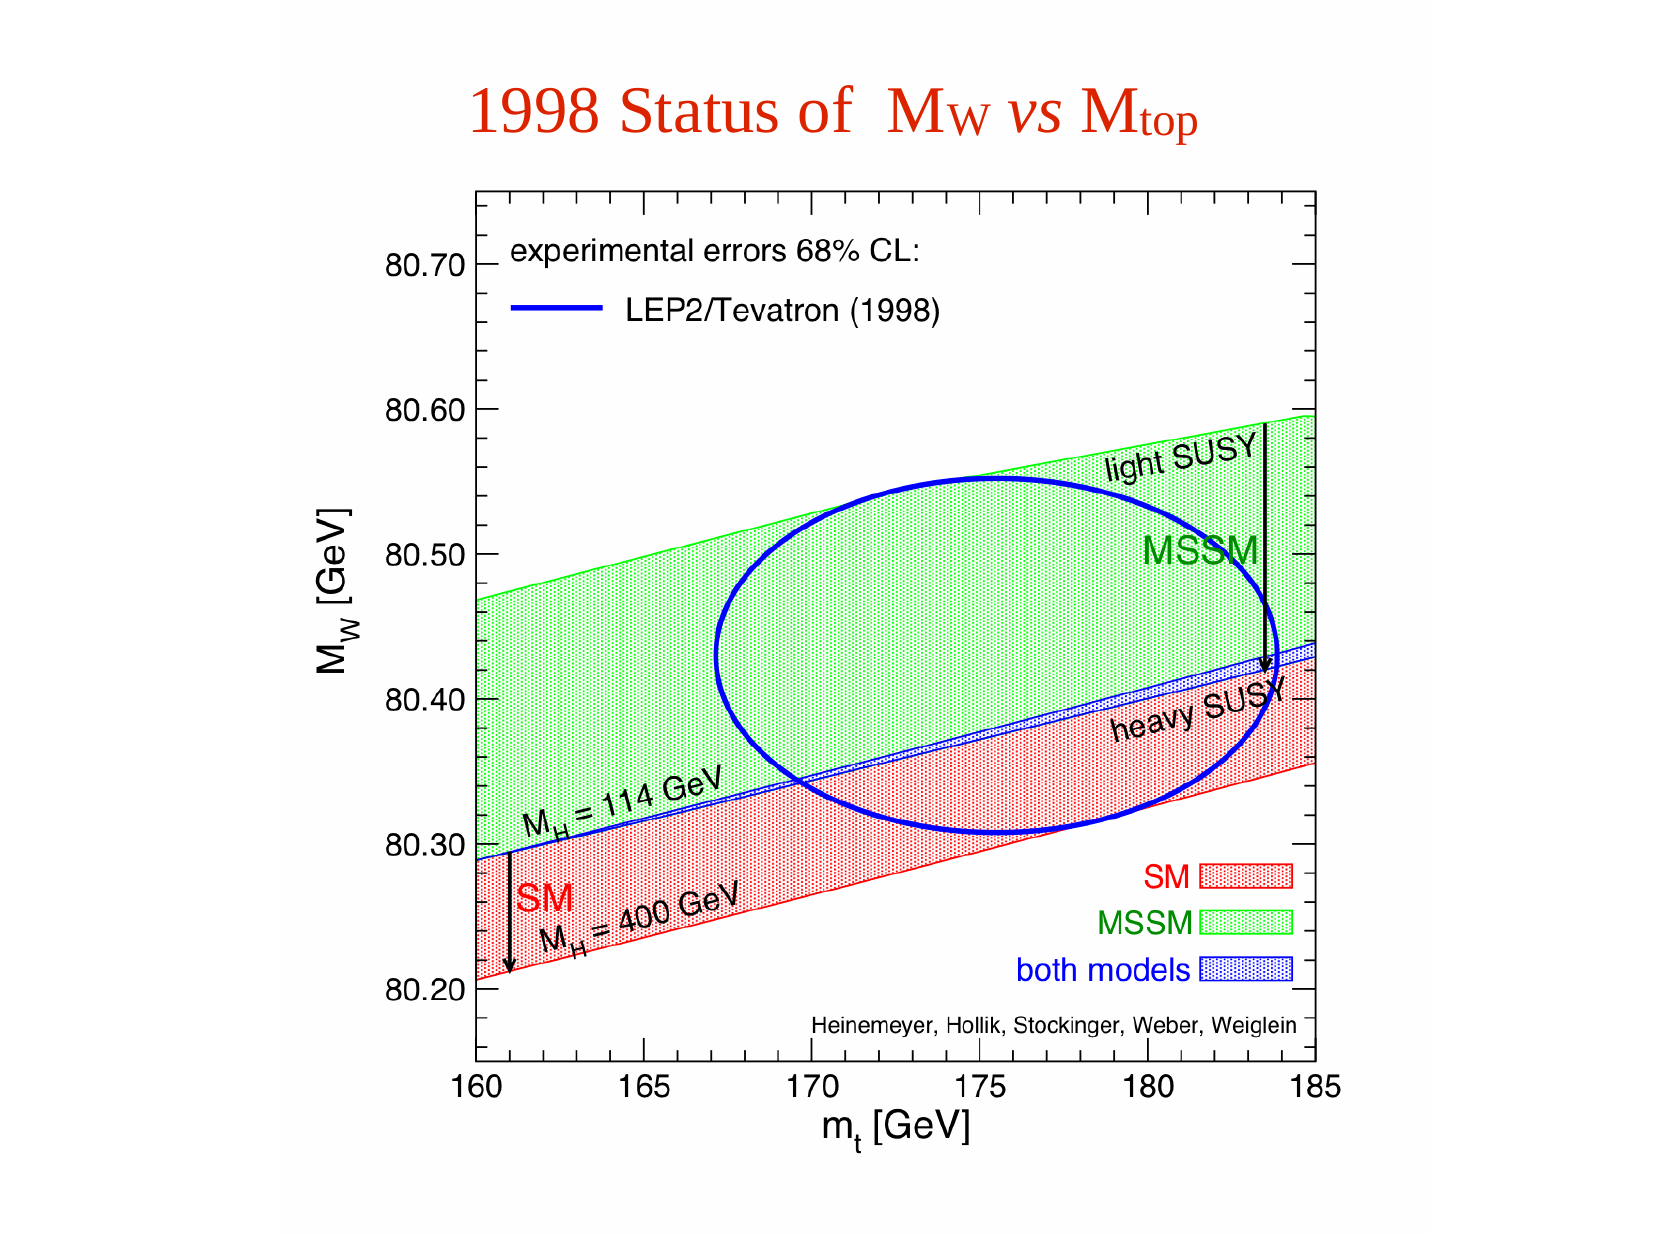

# 1998 Status of MW vs Mtop